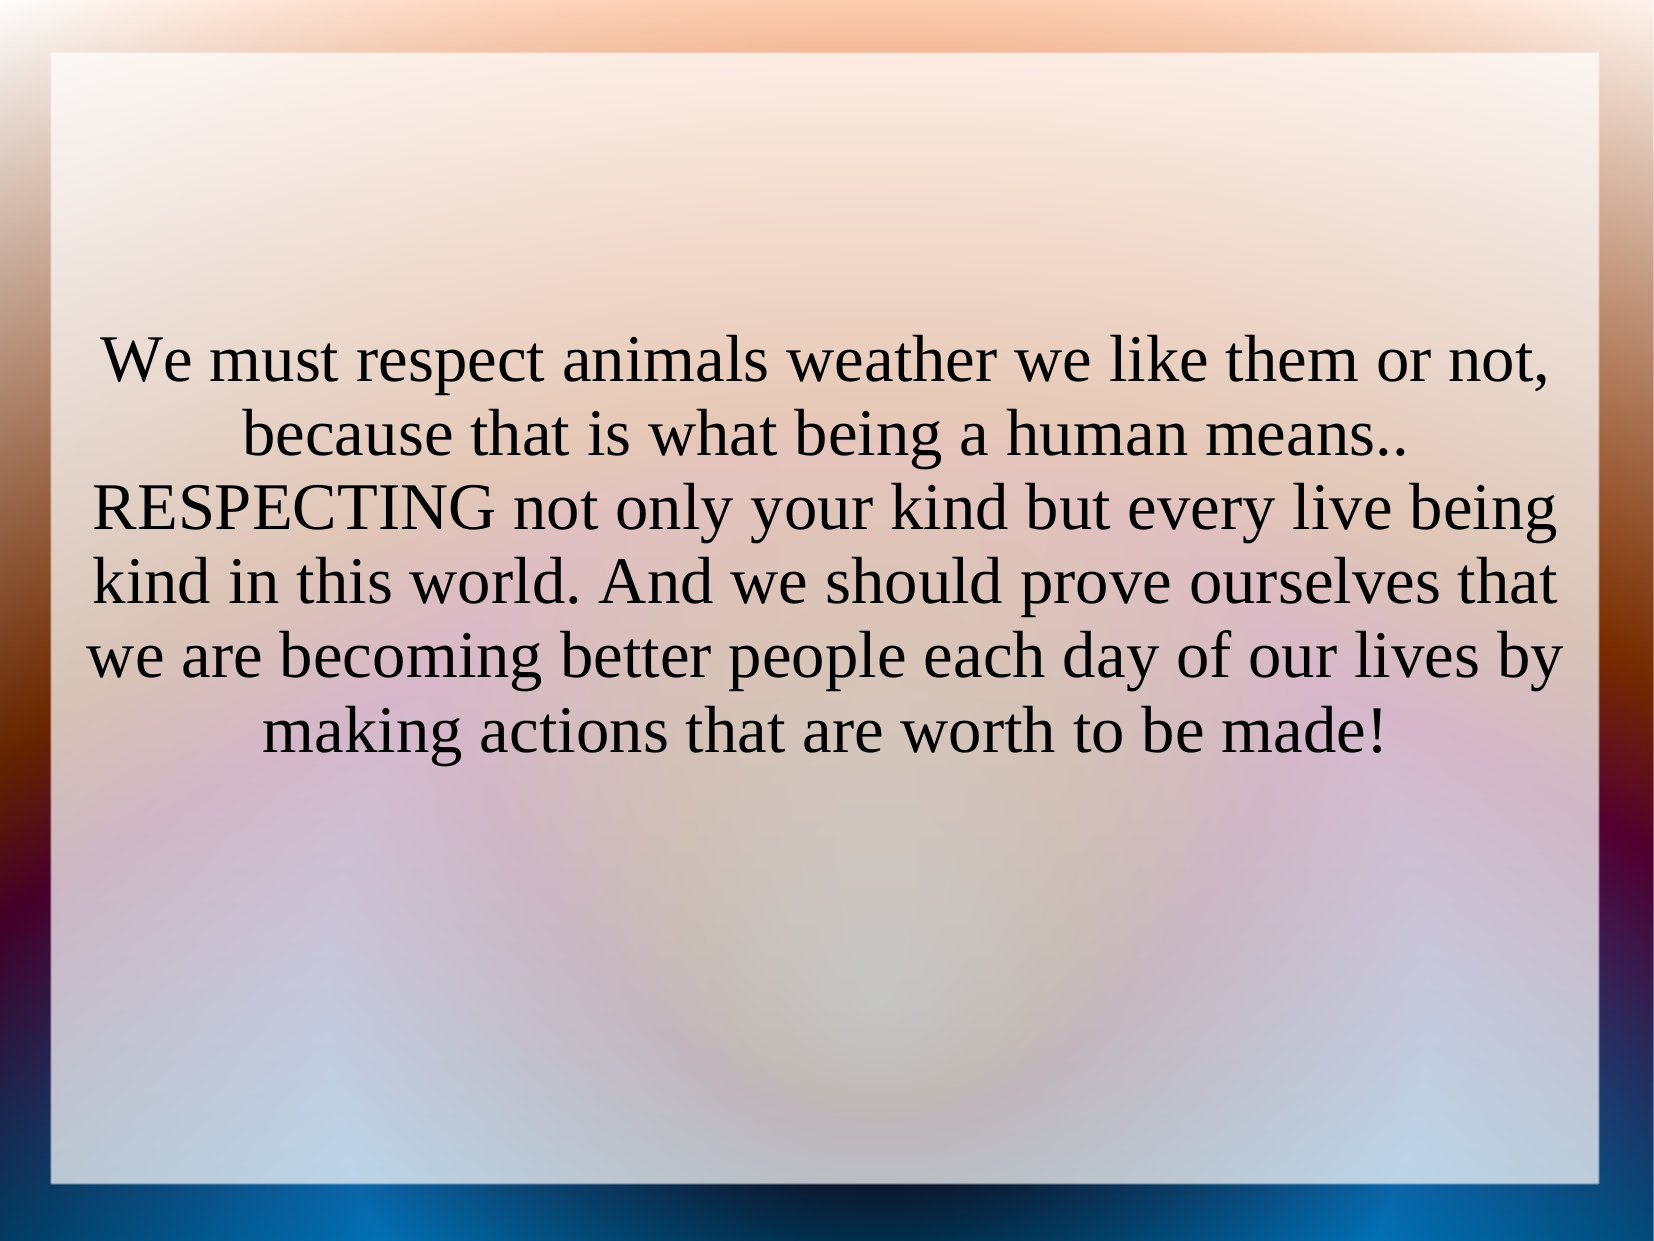

# We must respect animals weather we like them or not, because that is what being a human means.. RESPECTING not only your kind but every live being kind in this world. And we should prove ourselves that we are becoming better people each day of our lives by making actions that are worth to be made!